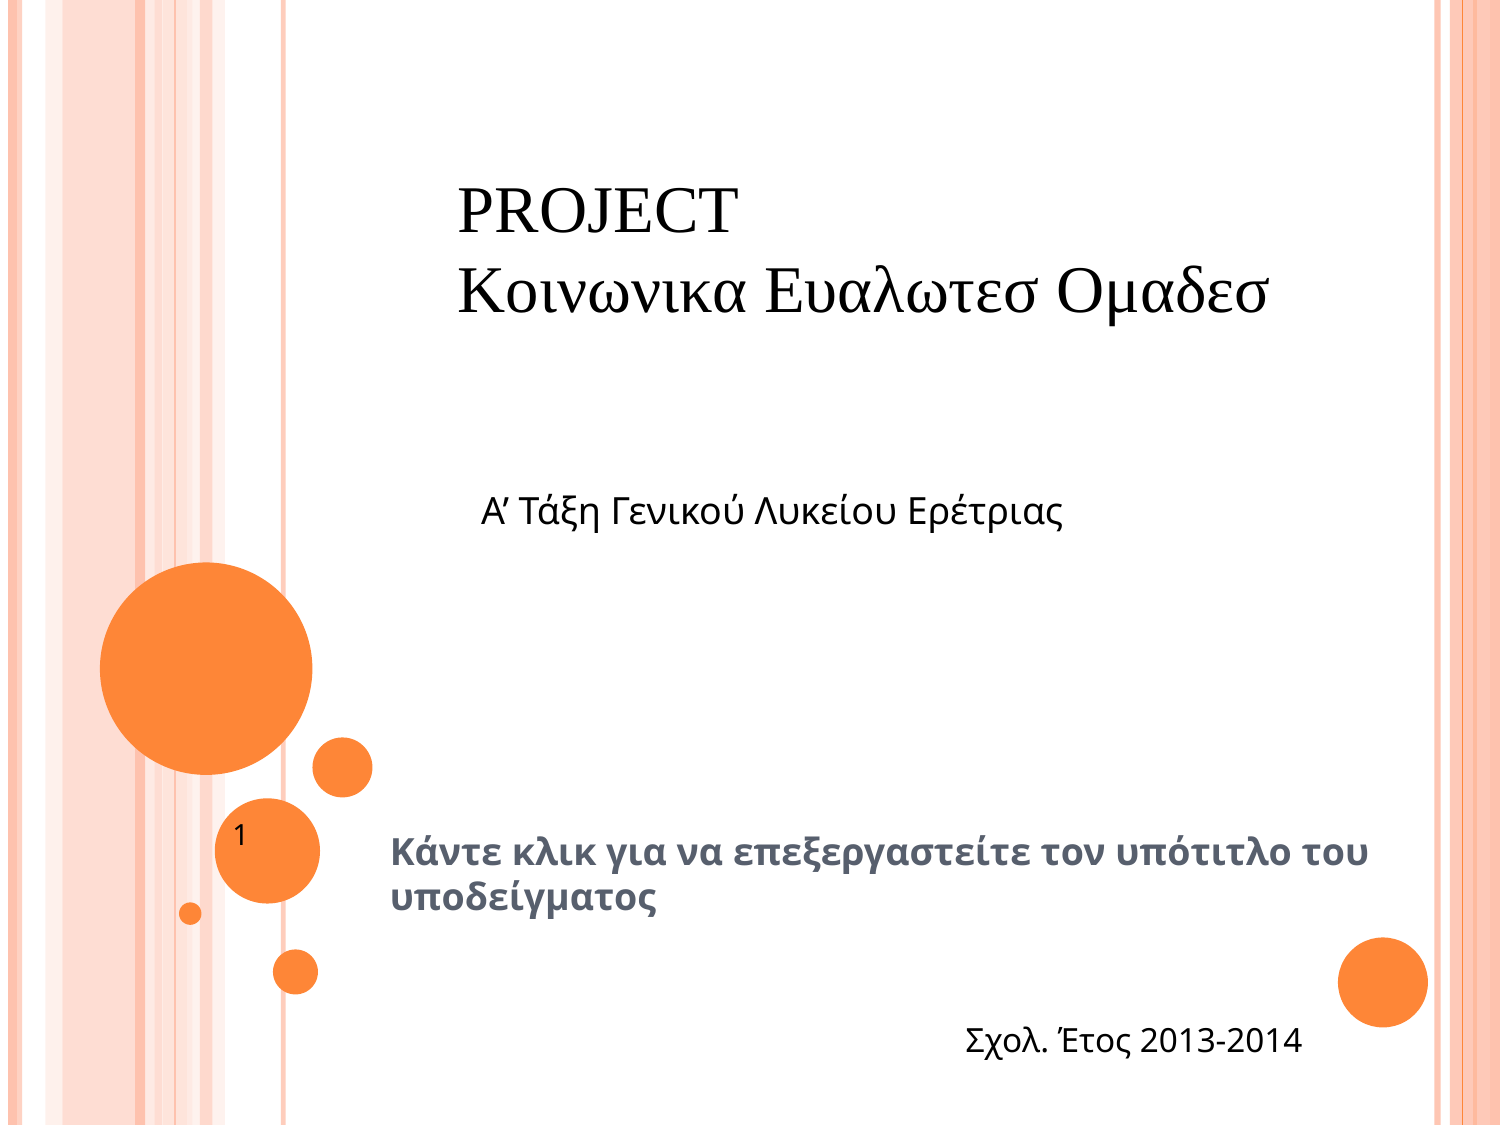

# PROJECT Κοινωνικα Ευαλωτεσ Ομαδεσ
Α’ Τάξη Γενικού Λυκείου Ερέτριας
Σχολ. Έτος 2013-2014